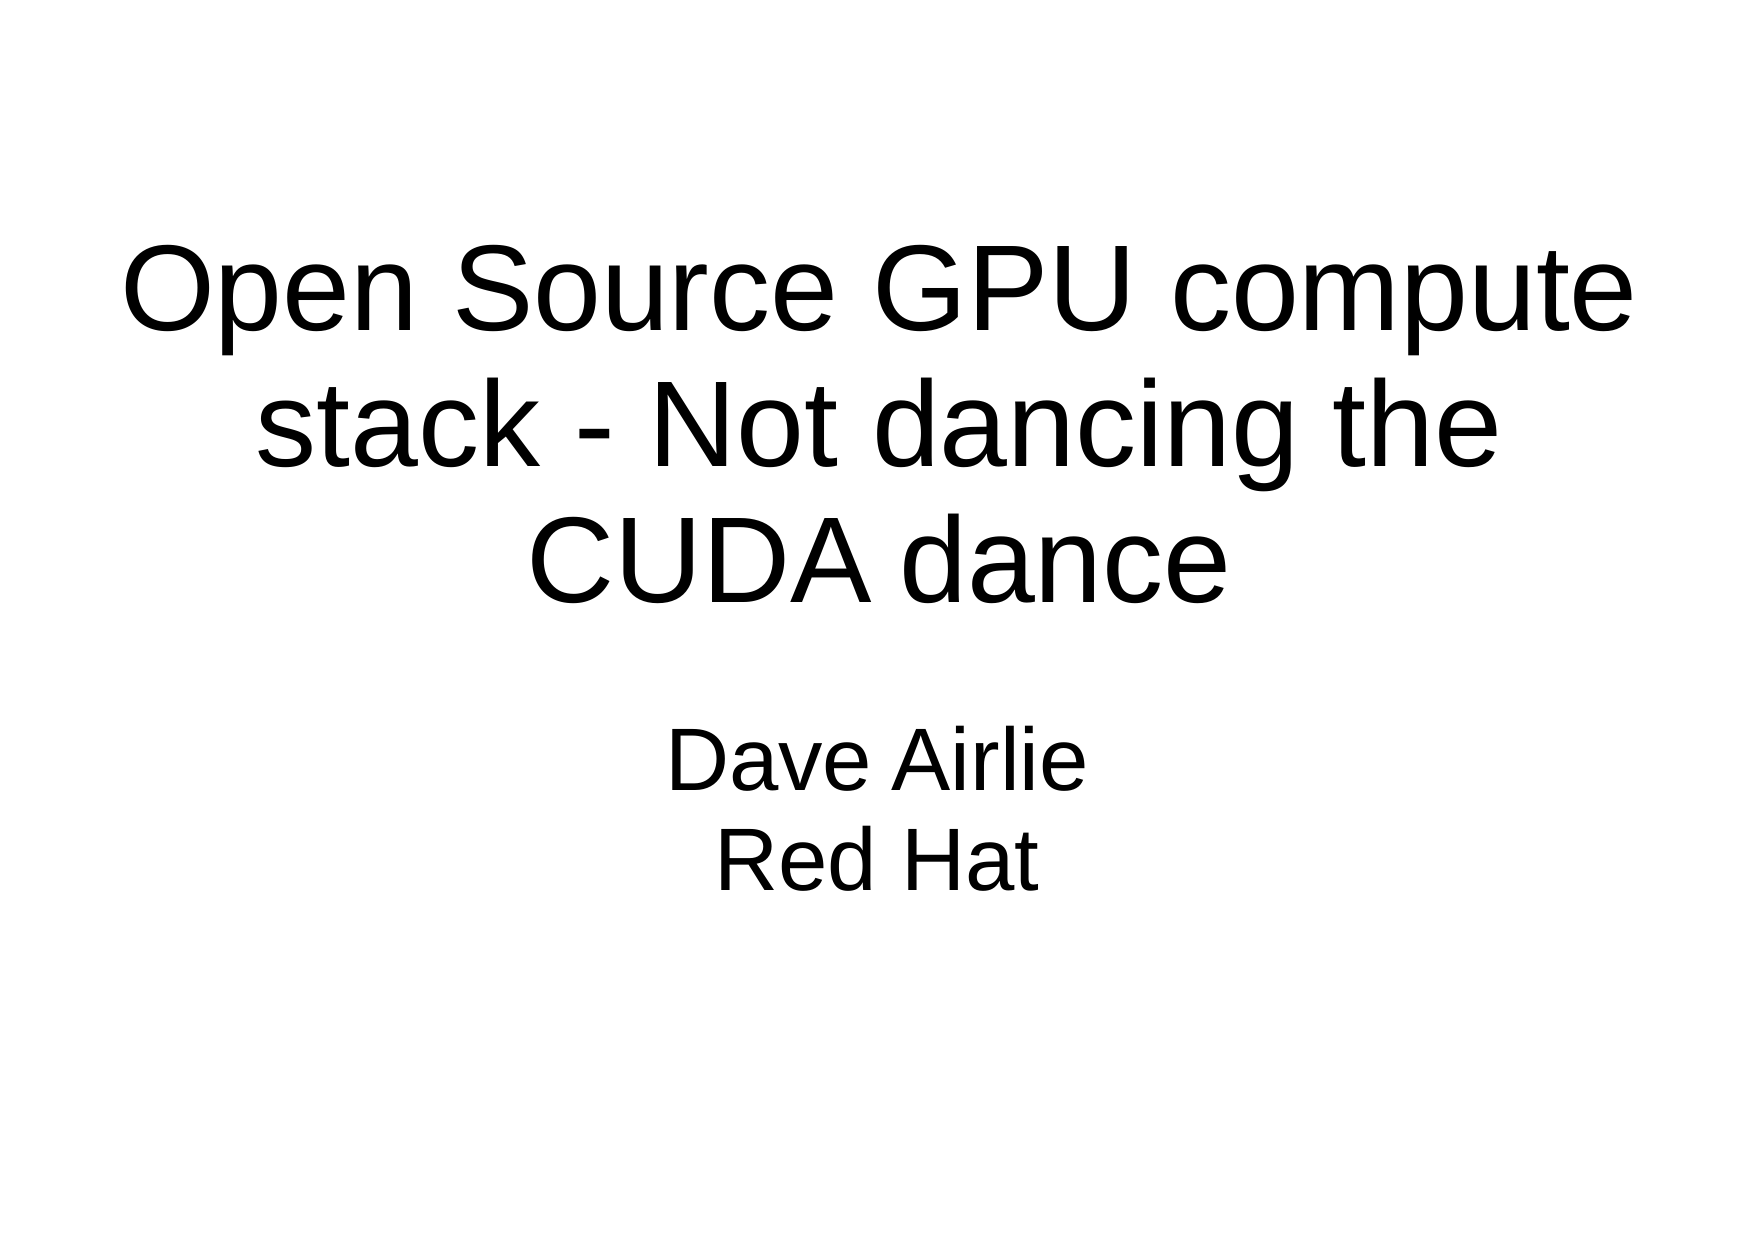

# Open Source GPU compute stack - Not dancing the CUDA dance
Dave Airlie
Red Hat